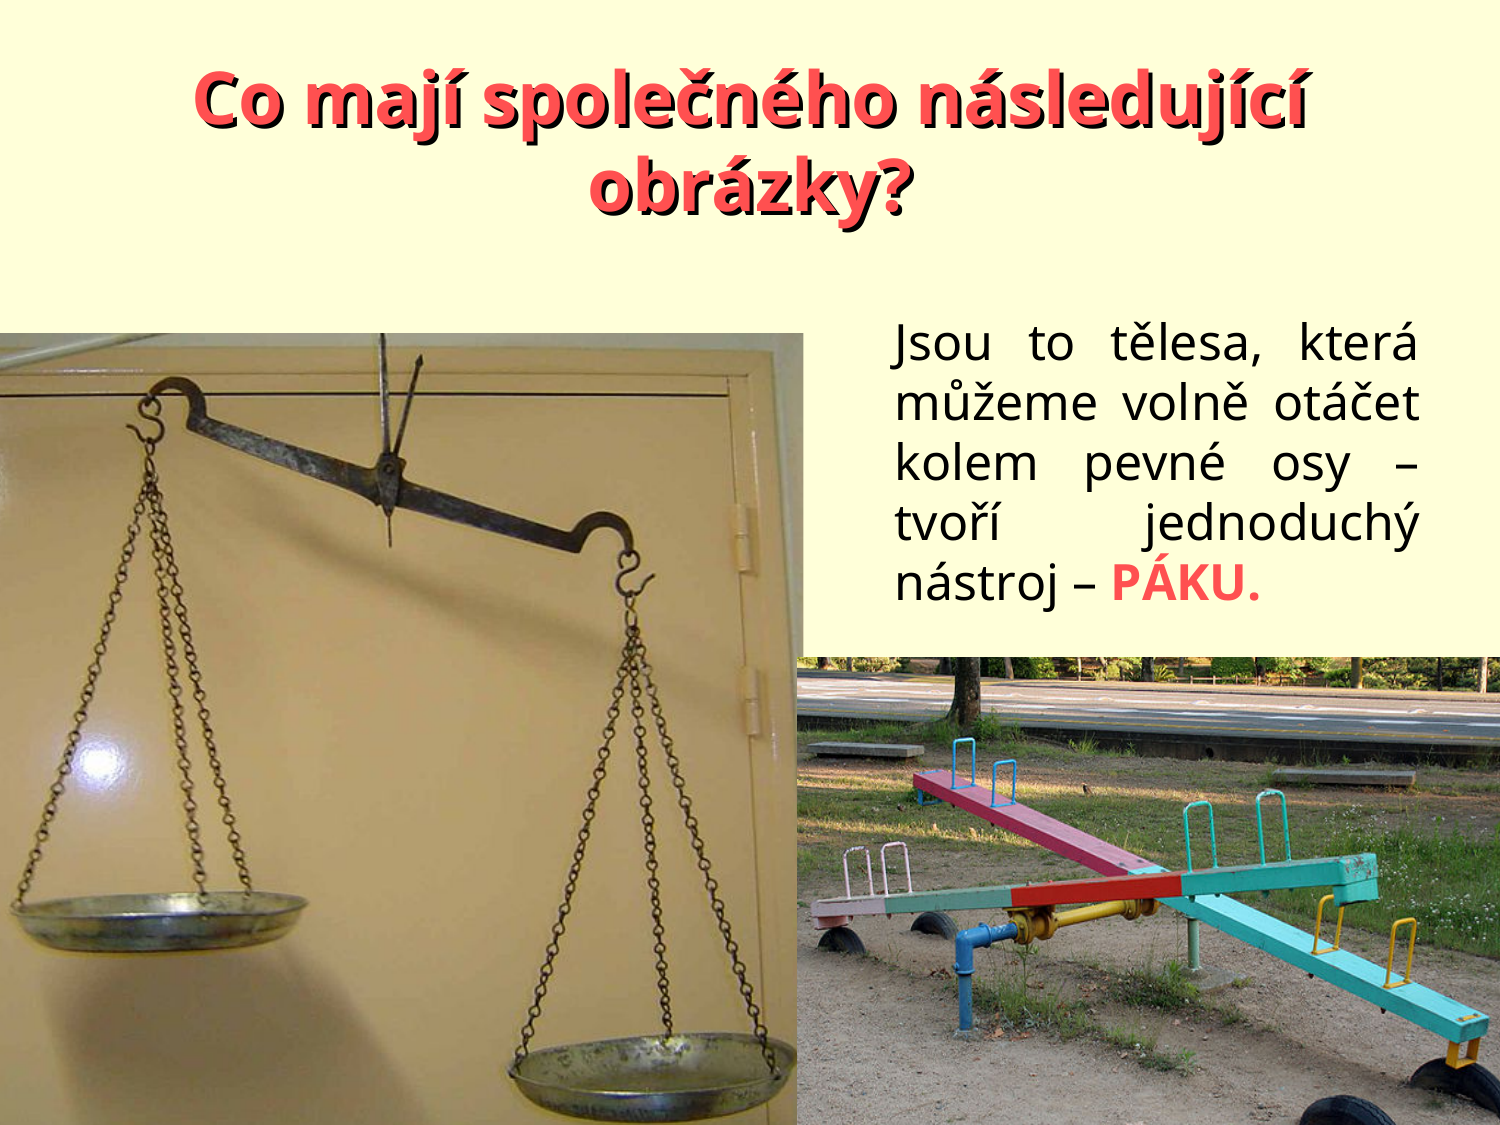

# Co mají společného následující obrázky?
Jsou to tělesa, která můžeme volně otáčet kolem pevné osy – tvoří jednoduchý nástroj – PÁKU.